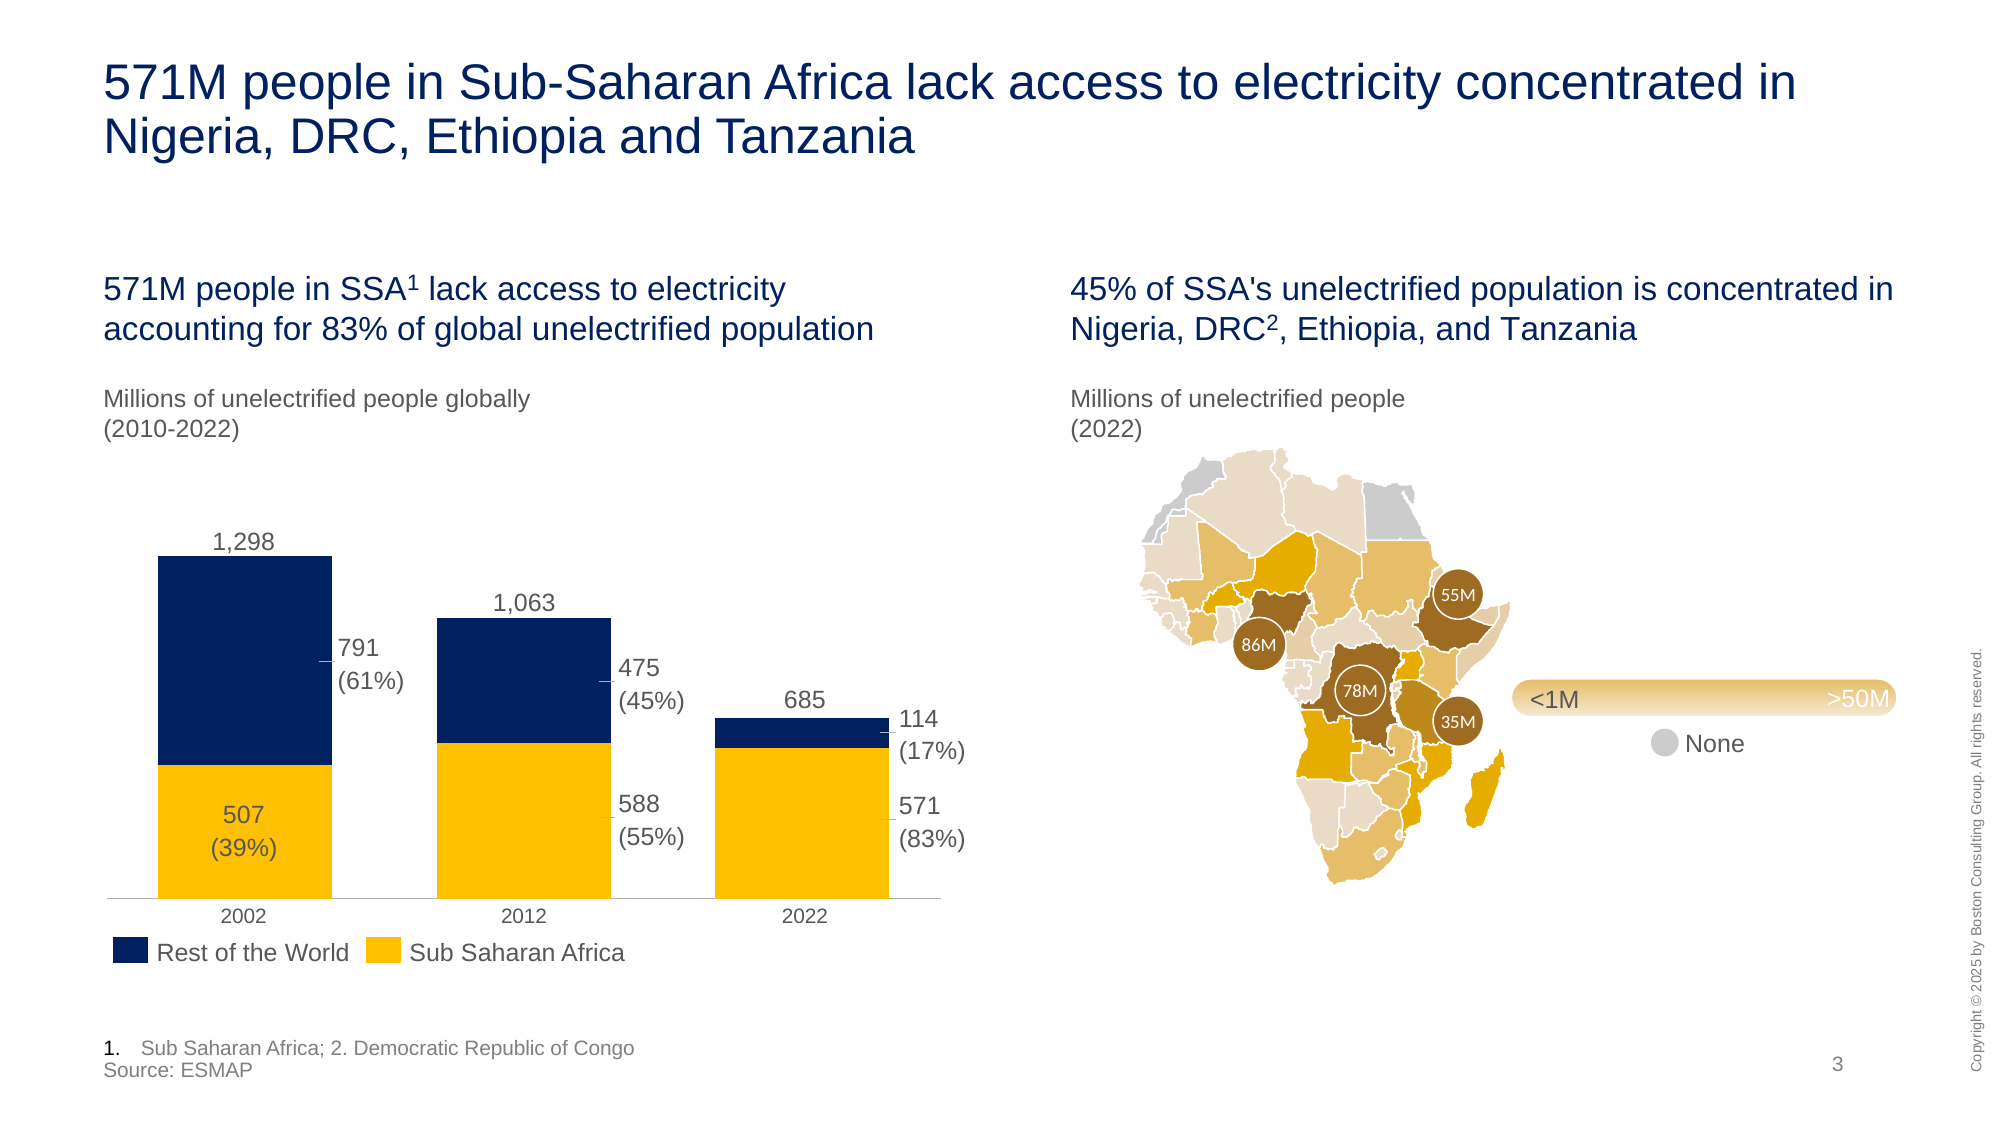

# 571M people in Sub-Saharan Africa lack access to electricity concentrated in Nigeria, DRC, Ethiopia and Tanzania
571M people in SSA1 lack access to electricity accounting for 83% of global unelectrified population
45% of SSA's unelectrified population is concentrated in Nigeria, DRC2, Ethiopia, and Tanzania
Millions of unelectrified people globally
(2010-2022)
Millions of unelectrified people
(2022)
### Chart
| Category | Series1 | Series2 |
|---|---|---|
| 1 | 507476659.0 | 790731305.0 |
| 2 | 588365711.0 | 474822671.0 |
| 3 | 570908340.0 | 113989693.0 |1,298
55M
1,063
86M
791
(61%)
#of unelectrified people
475
(45%)
78M
685
>50M
<1M
35M
114
(17%)
None
588
(55%)
571
(83%)
507
(39%)
2002
2012
2022
Rest of the World
Sub Saharan Africa
Sub Saharan Africa; 2. Democratic Republic of Congo
Source: ESMAP